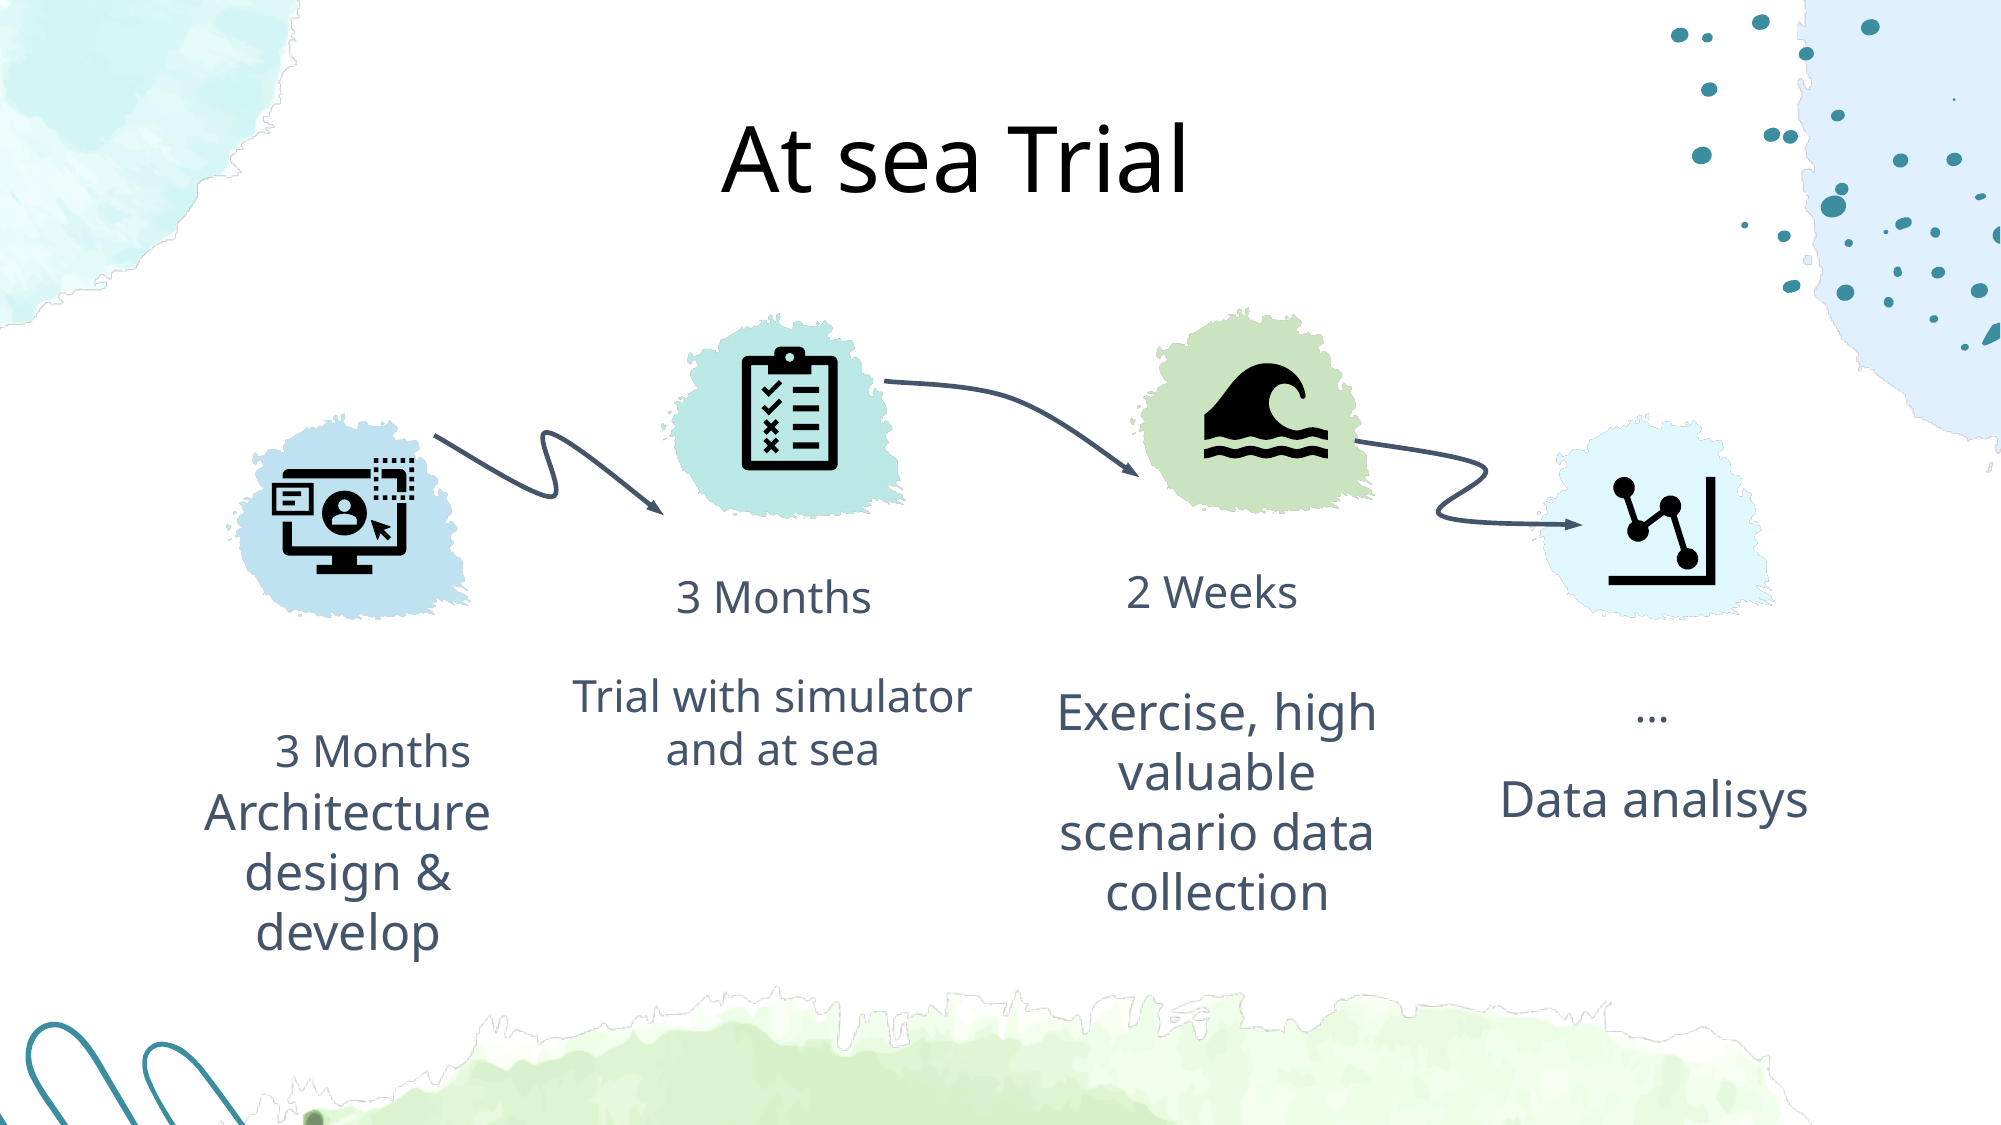

At sea Trial
2 Weeks
3 Months
…
Trial with simulator and at sea
Exercise, high valuable scenario data collection
3 Months
Data analisys
Architecture design & develop